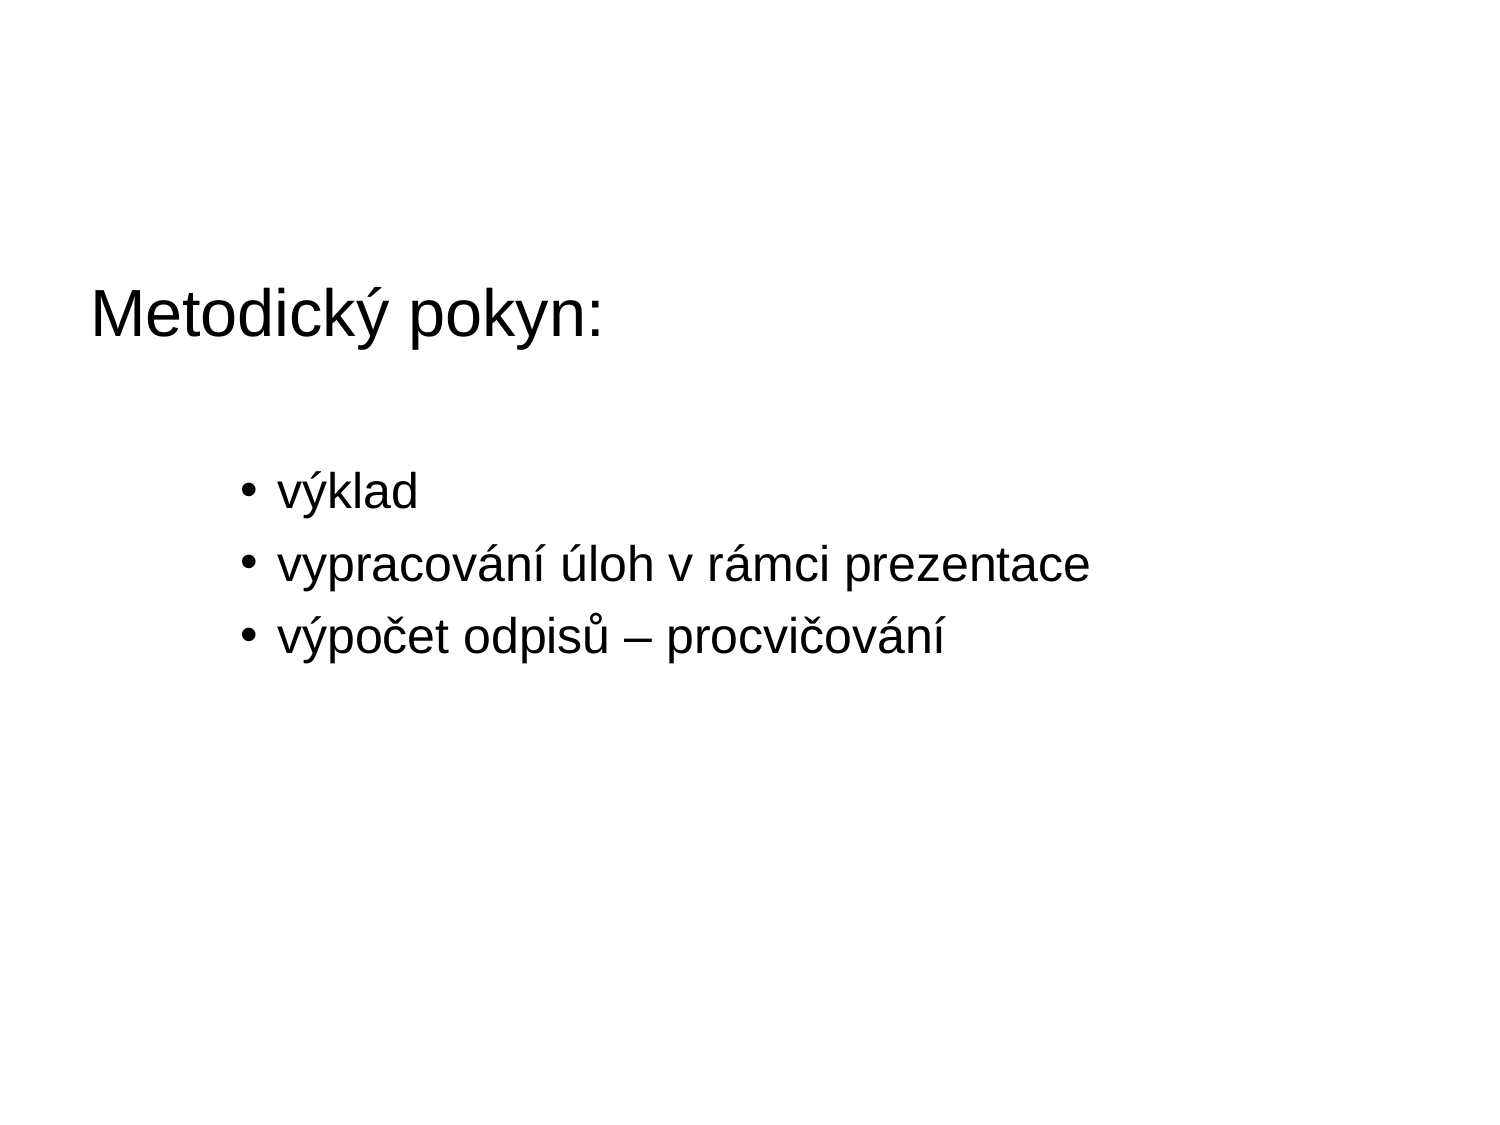

# Metodický pokyn:
výklad
vypracování úloh v rámci prezentace
výpočet odpisů – procvičování